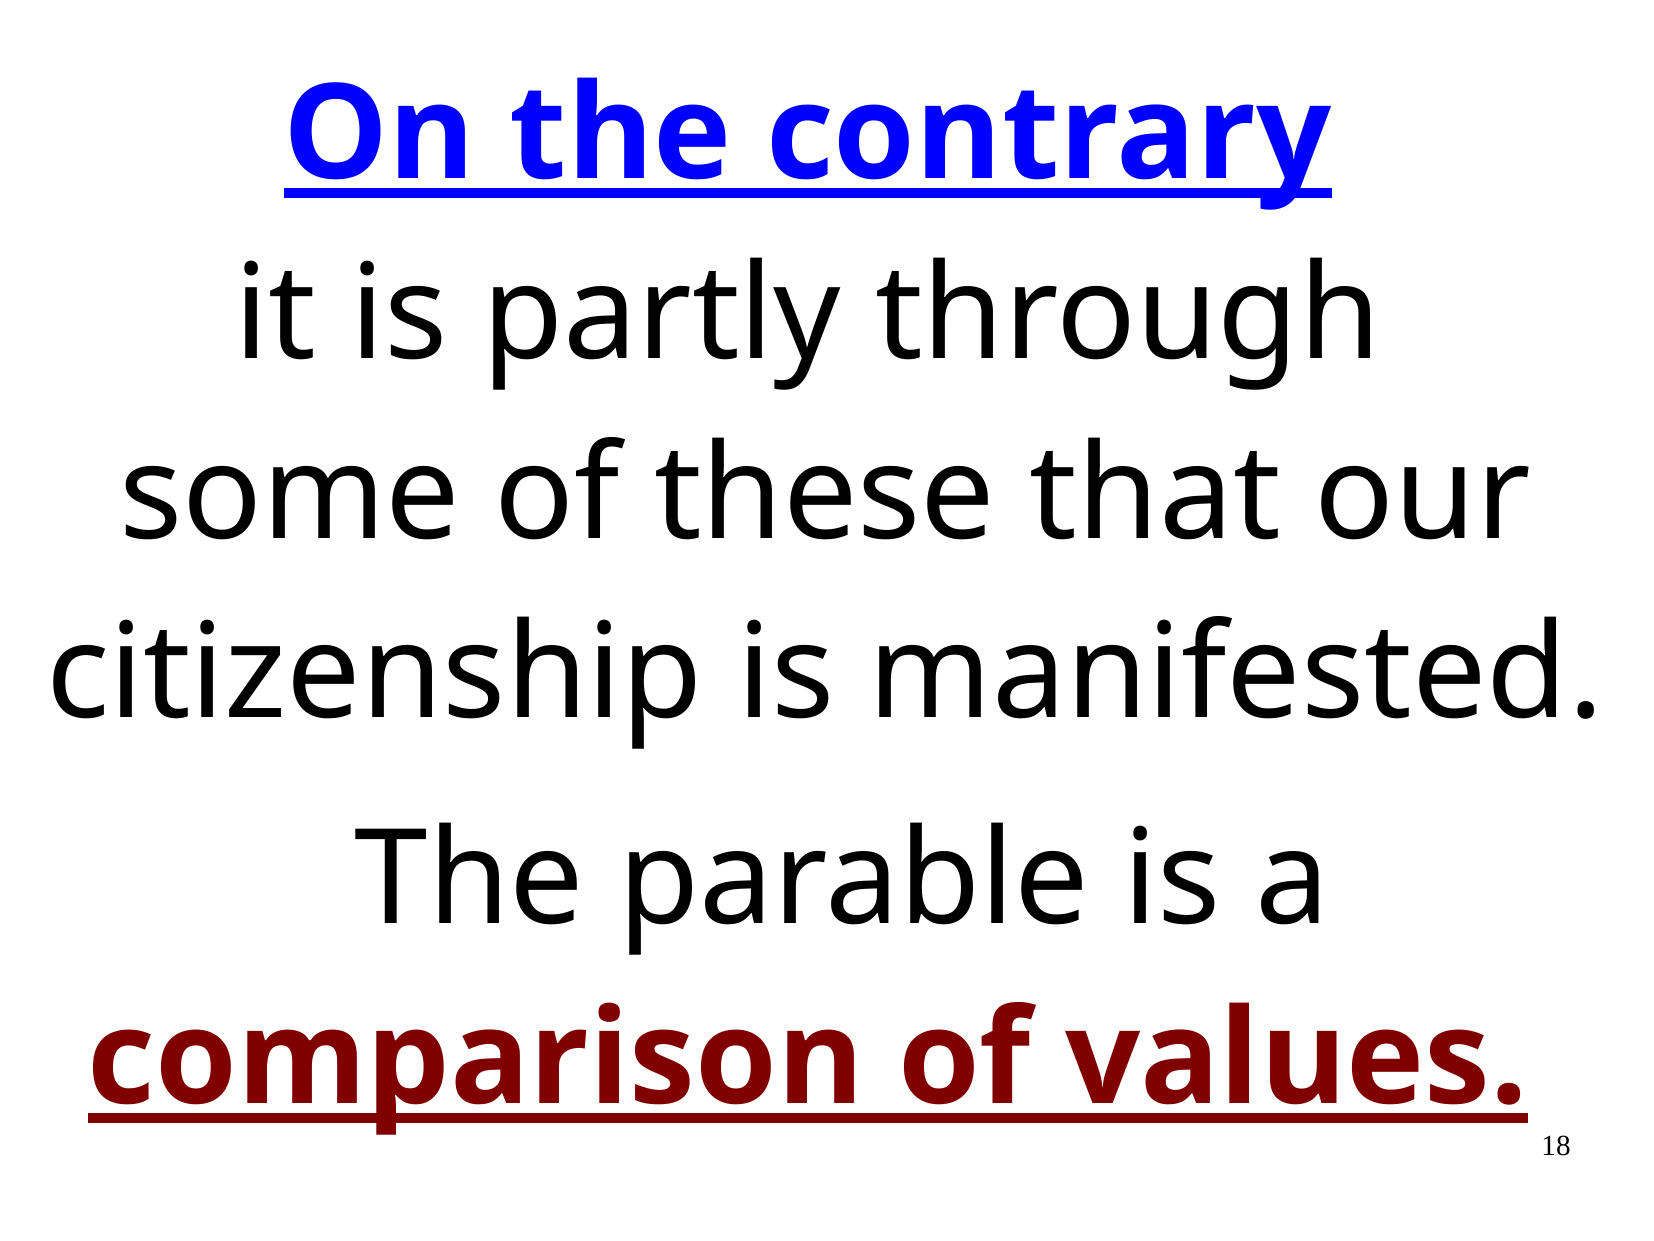

# On the contrary it is partly through some of these that our citizenship is manifested.
 The parable is a comparison of values.
18